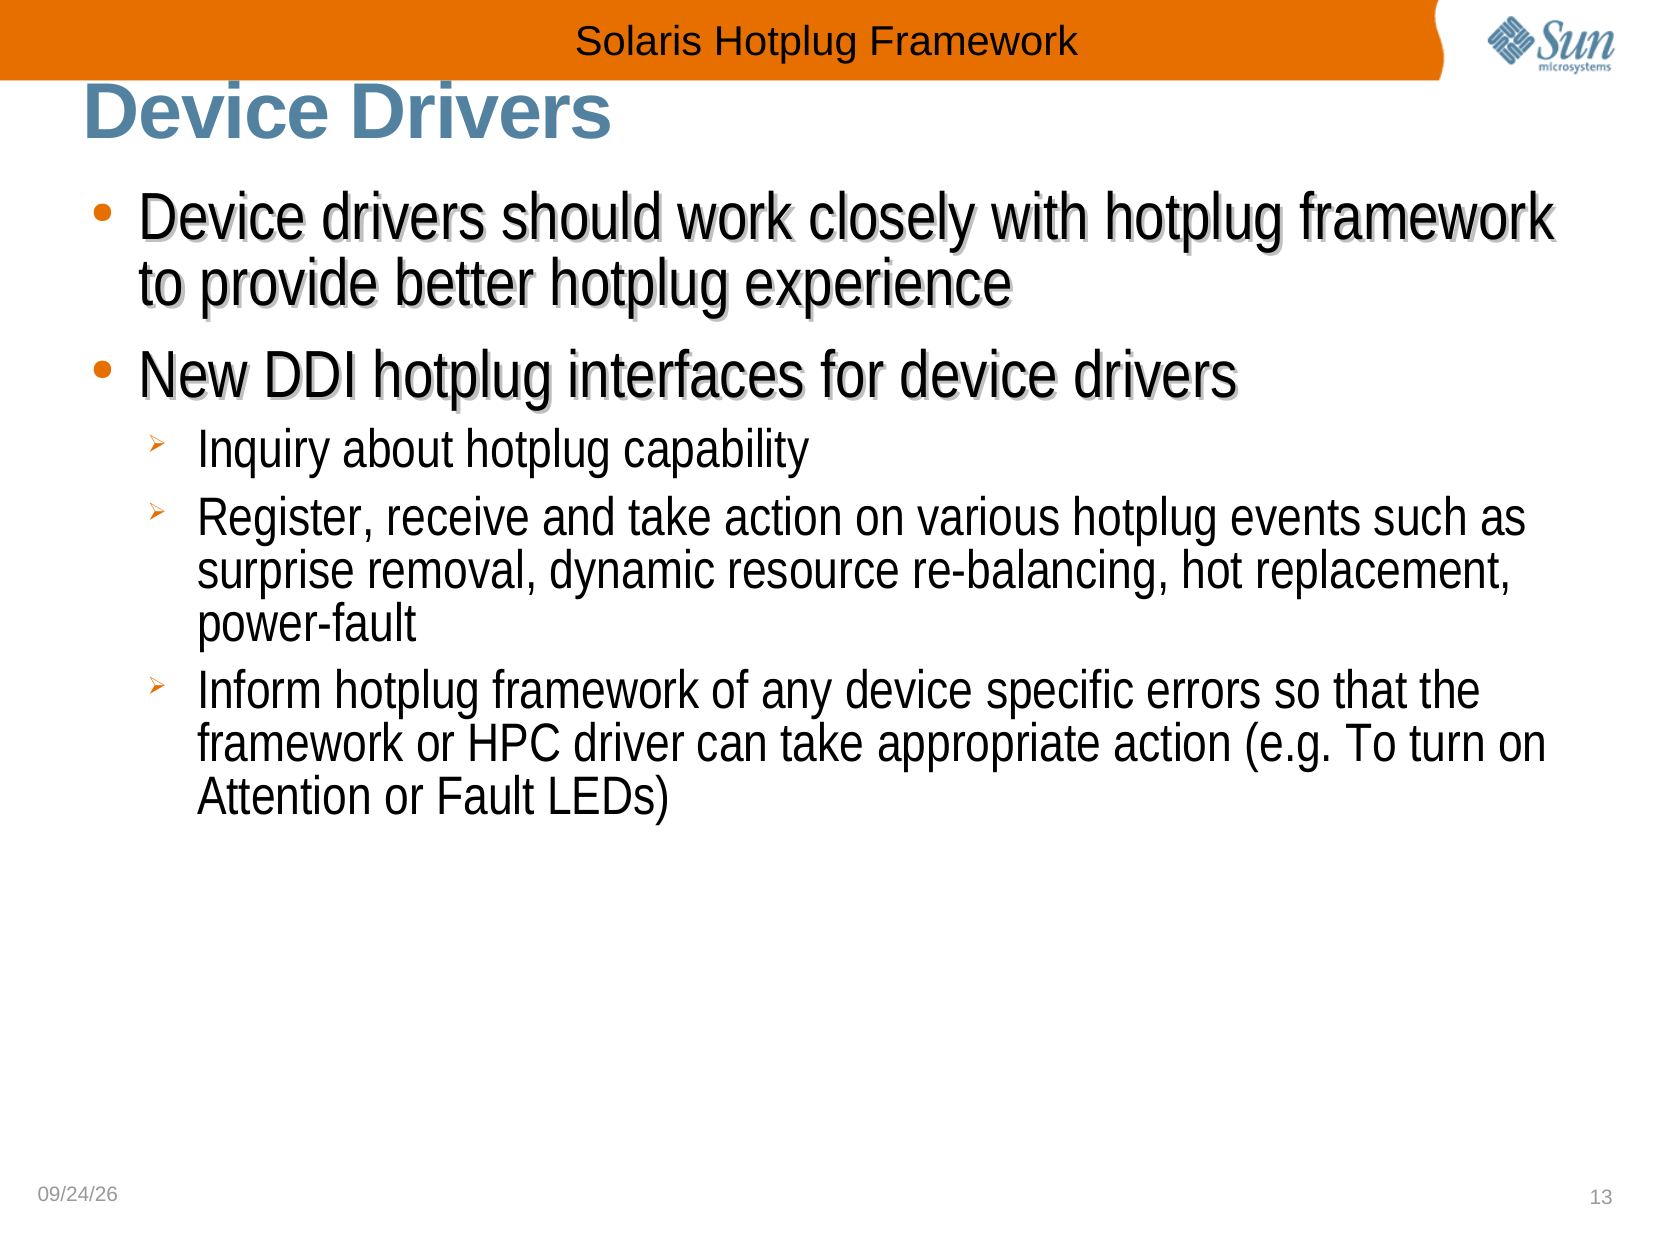

# Device Drivers
Device drivers should work closely with hotplug framework to provide better hotplug experience
New DDI hotplug interfaces for device drivers
Inquiry about hotplug capability
Register, receive and take action on various hotplug events such as surprise removal, dynamic resource re-balancing, hot replacement, power-fault
Inform hotplug framework of any device specific errors so that the framework or HPC driver can take appropriate action (e.g. To turn on Attention or Fault LEDs)
13